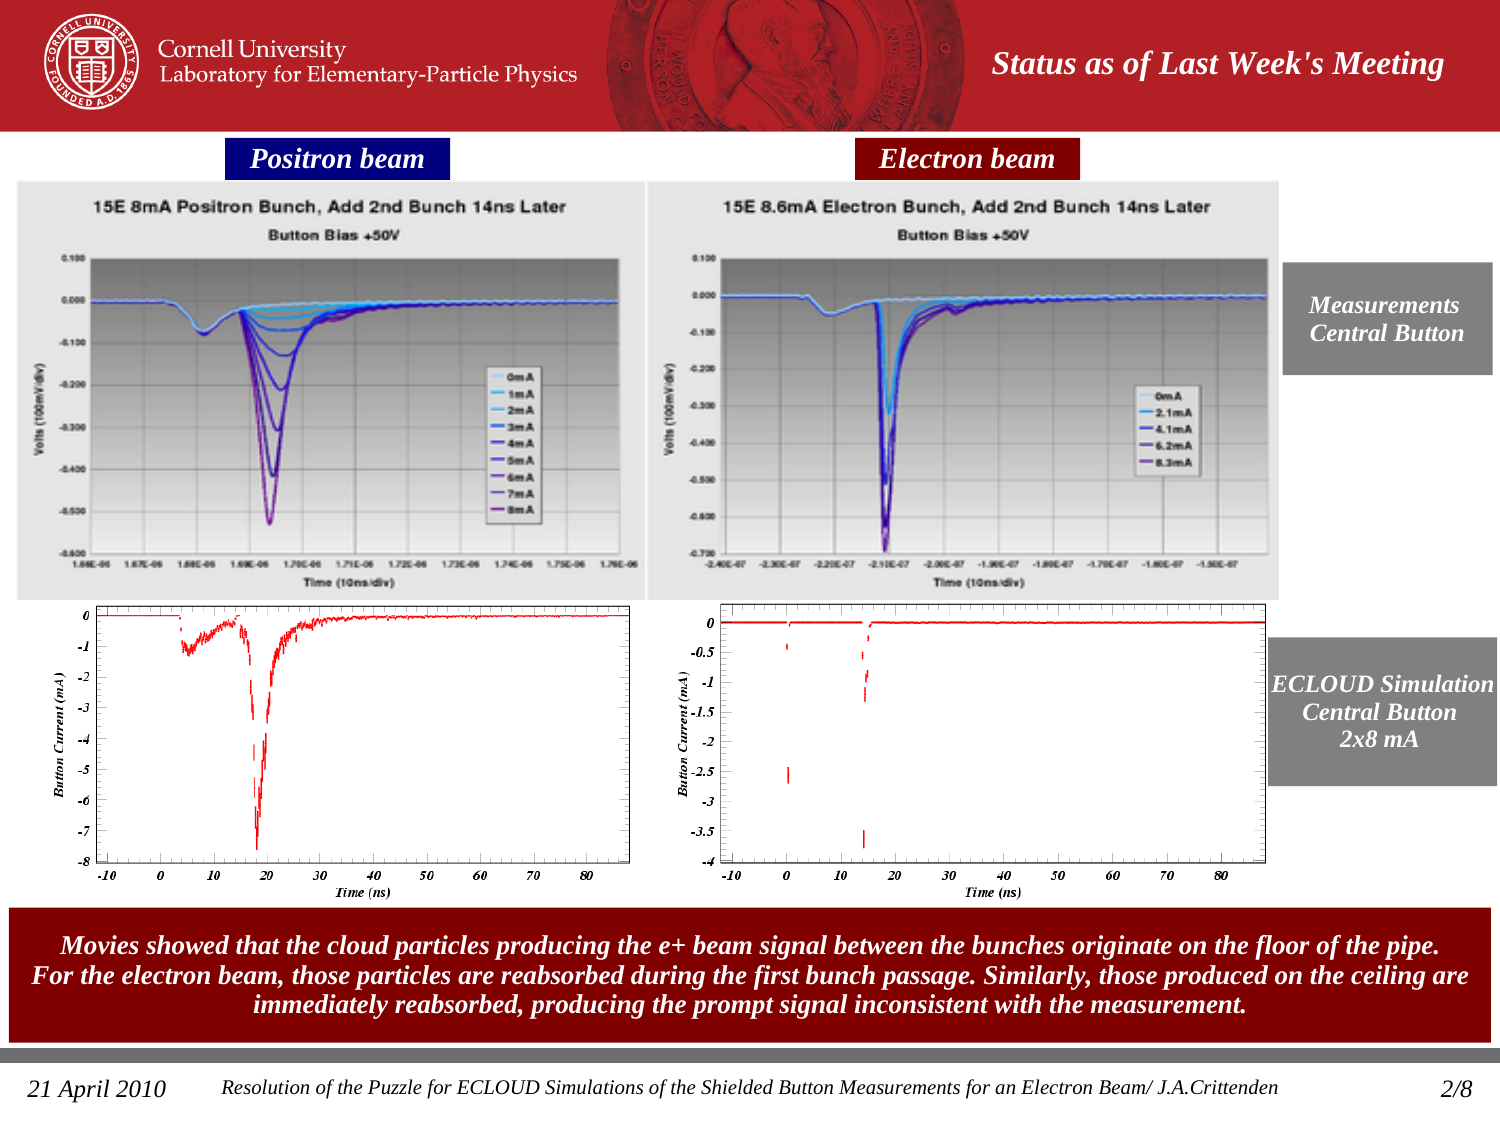

Status as of Last Week's Meeting
Positron beam
Electron beam
Measurements
Central Button
 ECLOUD Simulation
Central Button
2x8 mA
Movies showed that the cloud particles producing the e+ beam signal between the bunches originate on the floor of the pipe.
For the electron beam, those particles are reabsorbed during the first bunch passage. Similarly, those produced on the ceiling are immediately reabsorbed, producing the prompt signal inconsistent with the measurement.